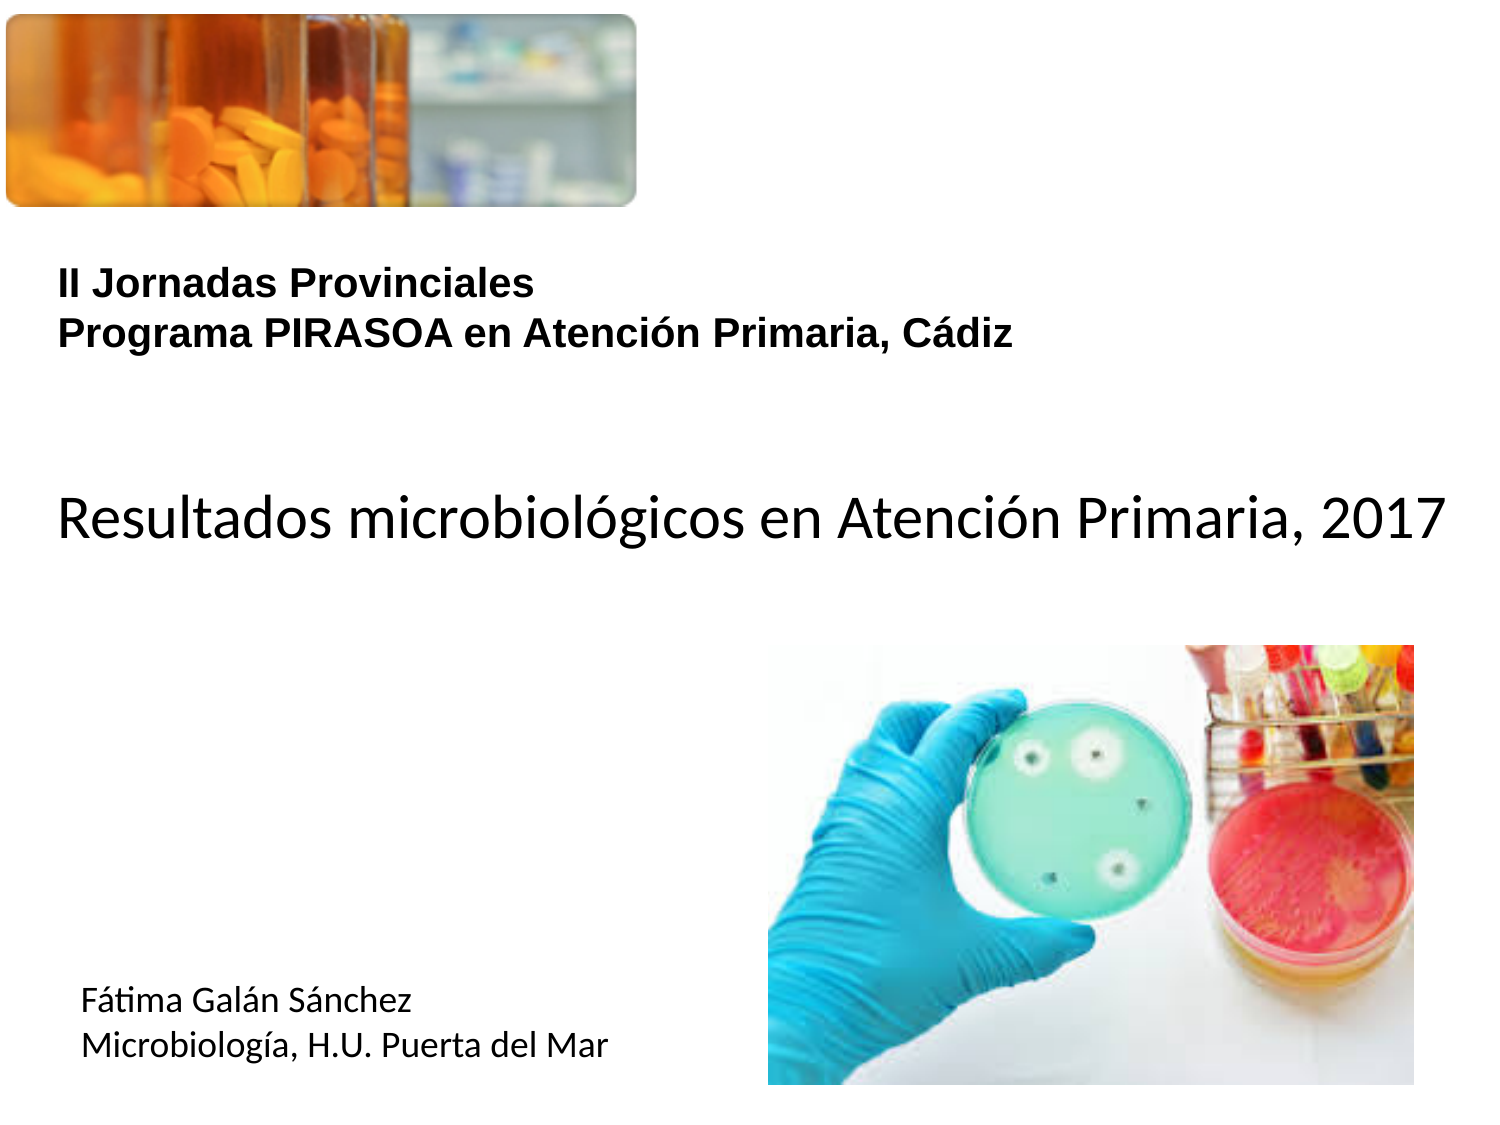

#
II Jornadas Provinciales
Programa PIRASOA en Atención Primaria, Cádiz
Resultados microbiológicos en Atención Primaria, 2017
Fátima Galán Sánchez
Microbiología, H.U. Puerta del Mar